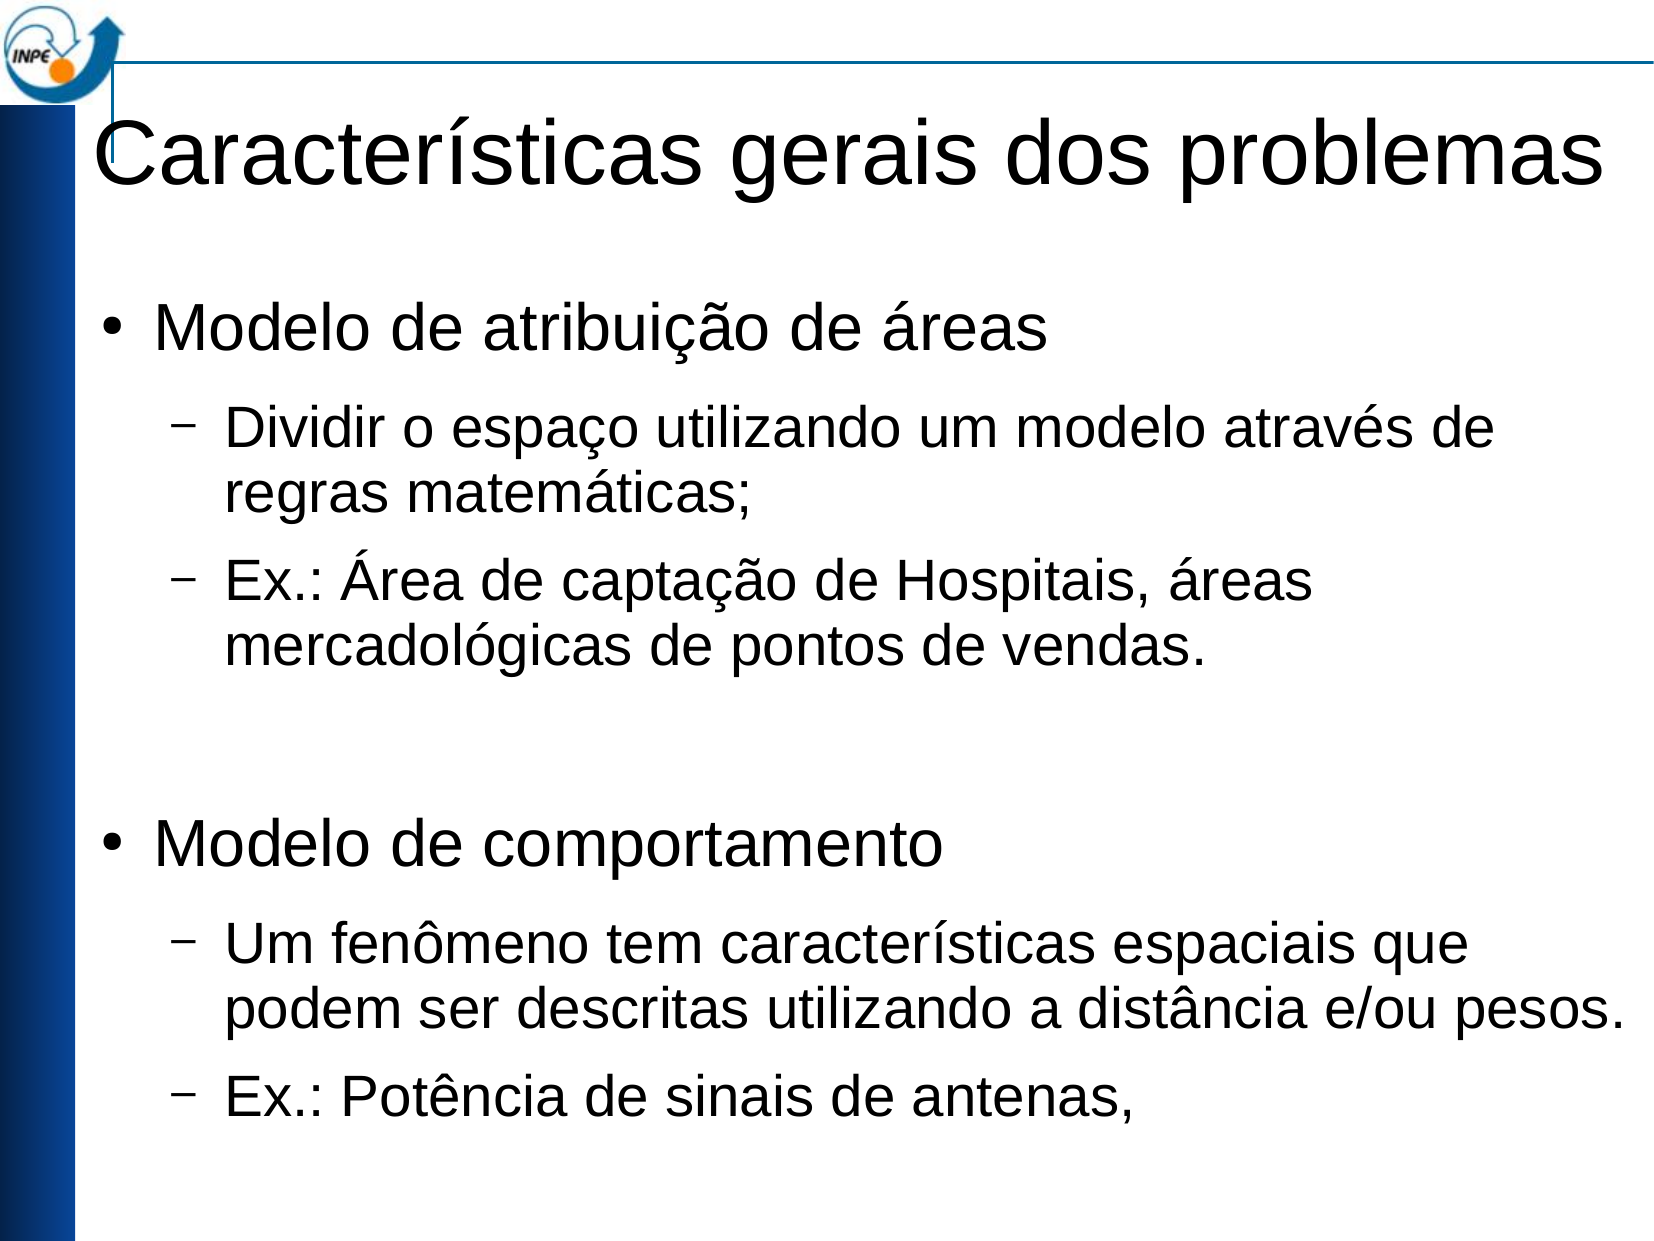

# Características gerais dos problemas
Modelo de atribuição de áreas
Dividir o espaço utilizando um modelo através de regras matemáticas;
Ex.: Área de captação de Hospitais, áreas mercadológicas de pontos de vendas.
Modelo de comportamento
Um fenômeno tem características espaciais que podem ser descritas utilizando a distância e/ou pesos.
Ex.: Potência de sinais de antenas,